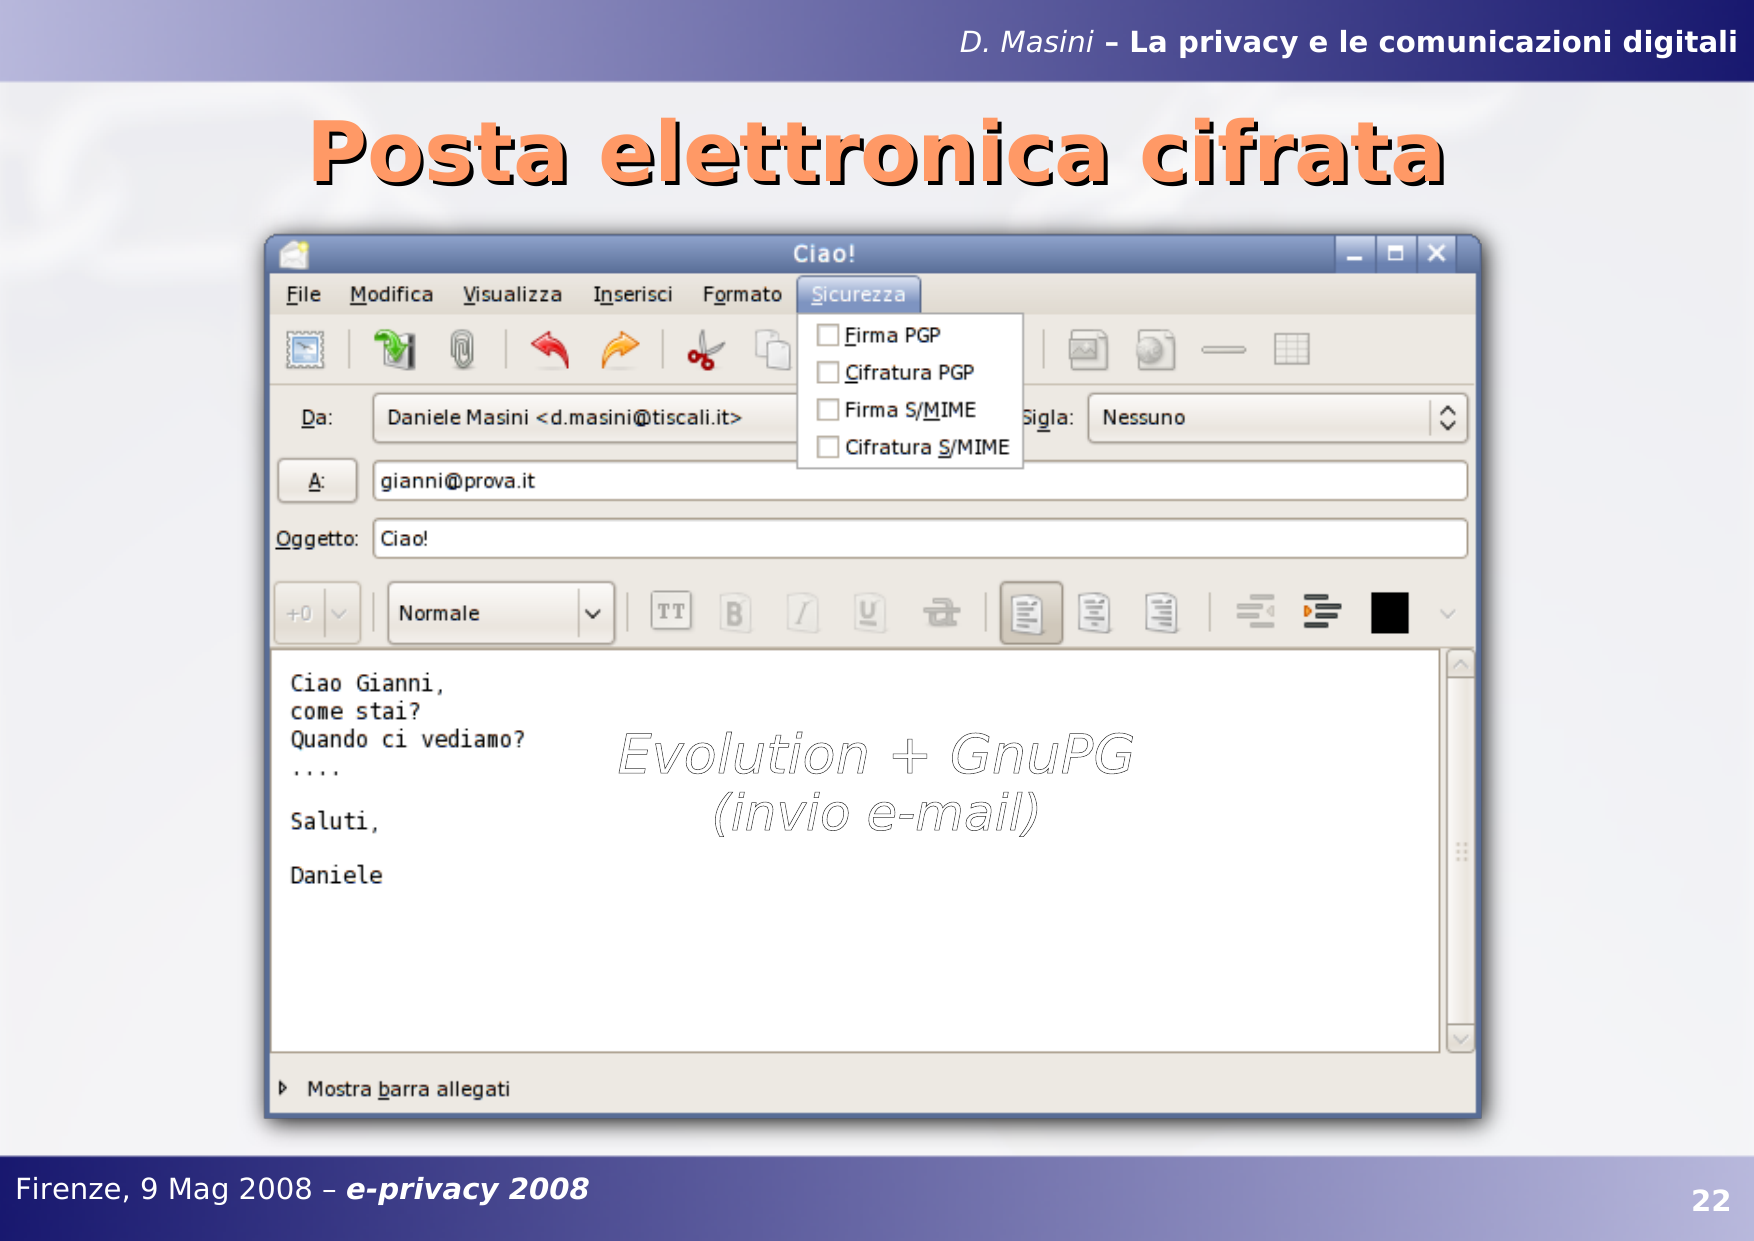

# Posta elettronica cifrata
Evolution + GnuPG
(invio e-mail)